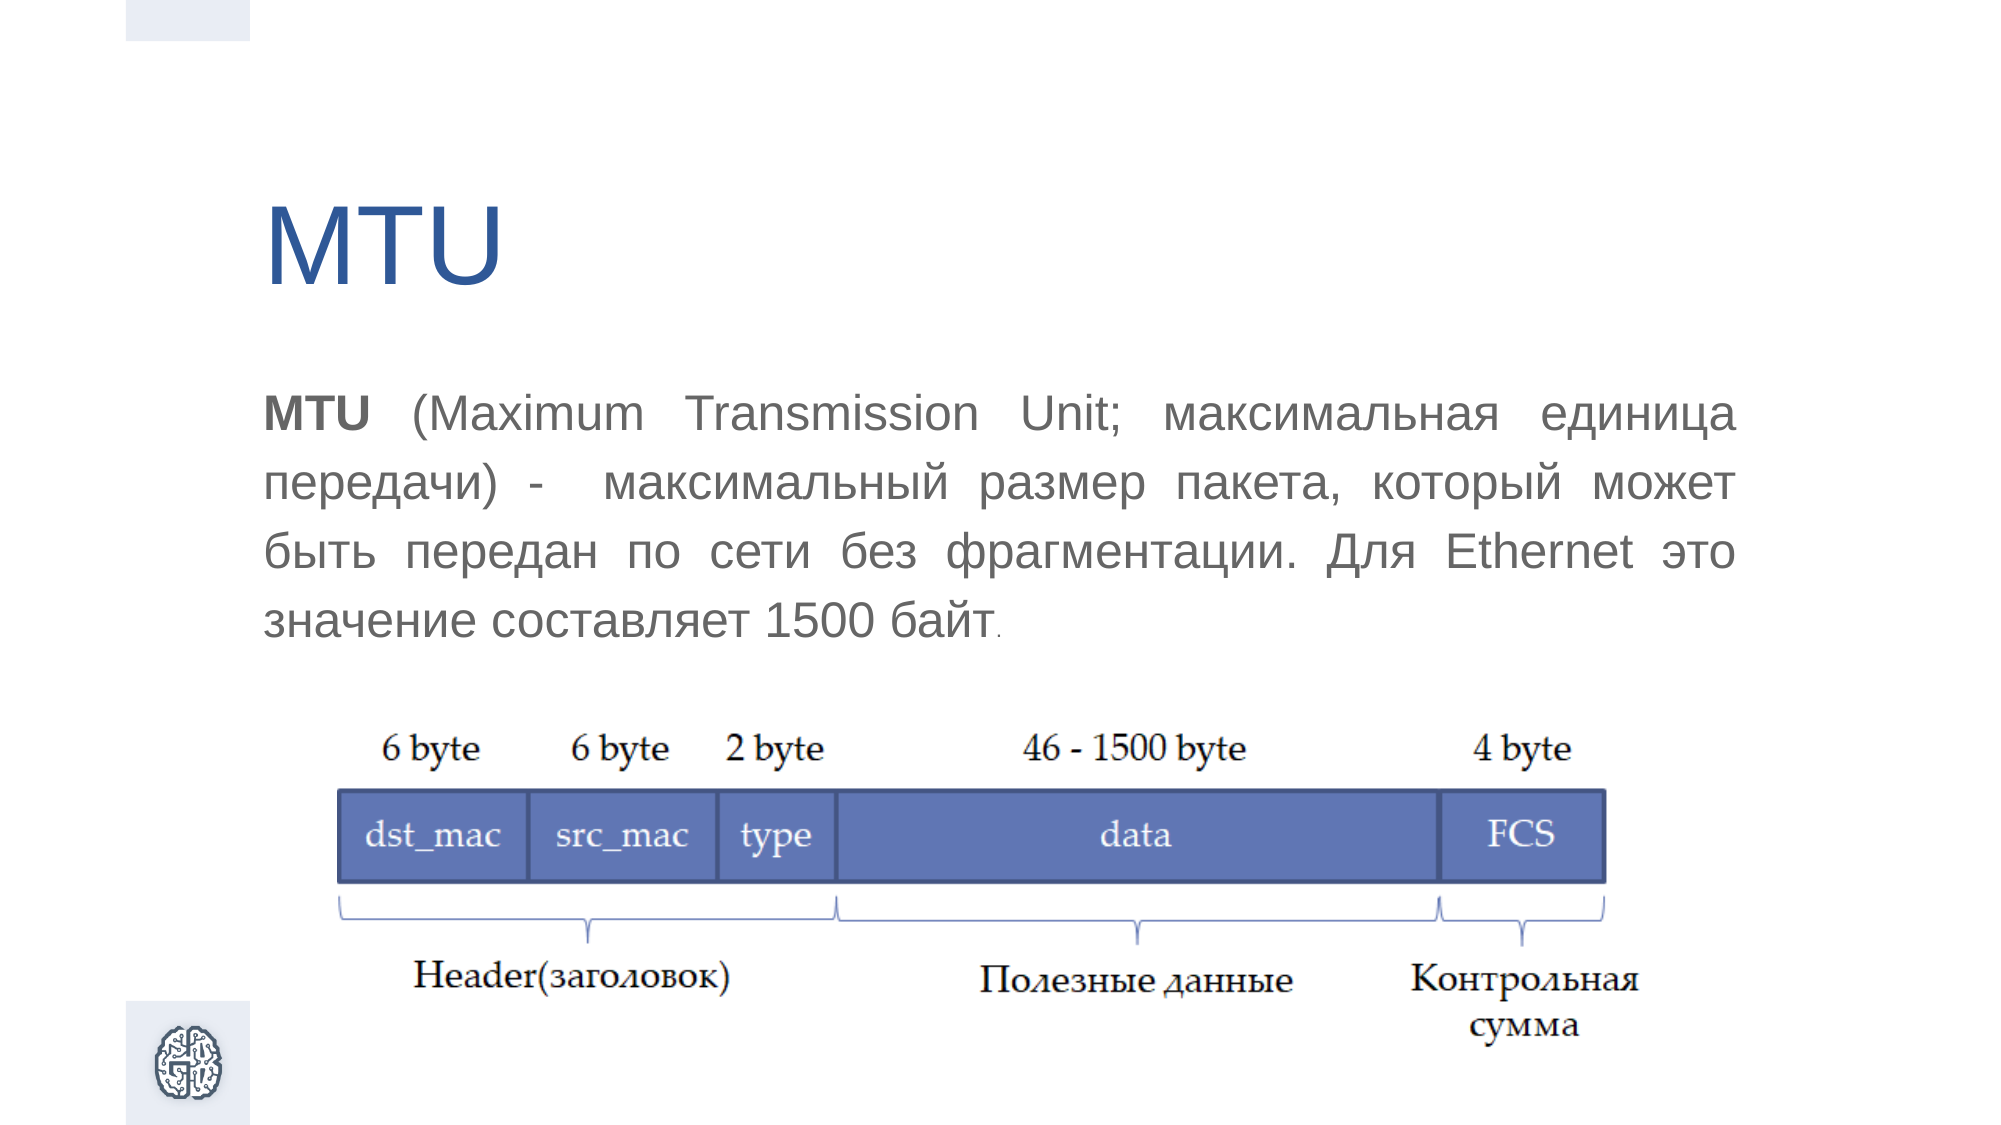

# MTU
MTU (Maximum Transmission Unit; максимальная единица передачи) - максимальный размер пакета, который может быть передан по сети без фрагментации. Для Ethernet это значение составляет 1500 байт.